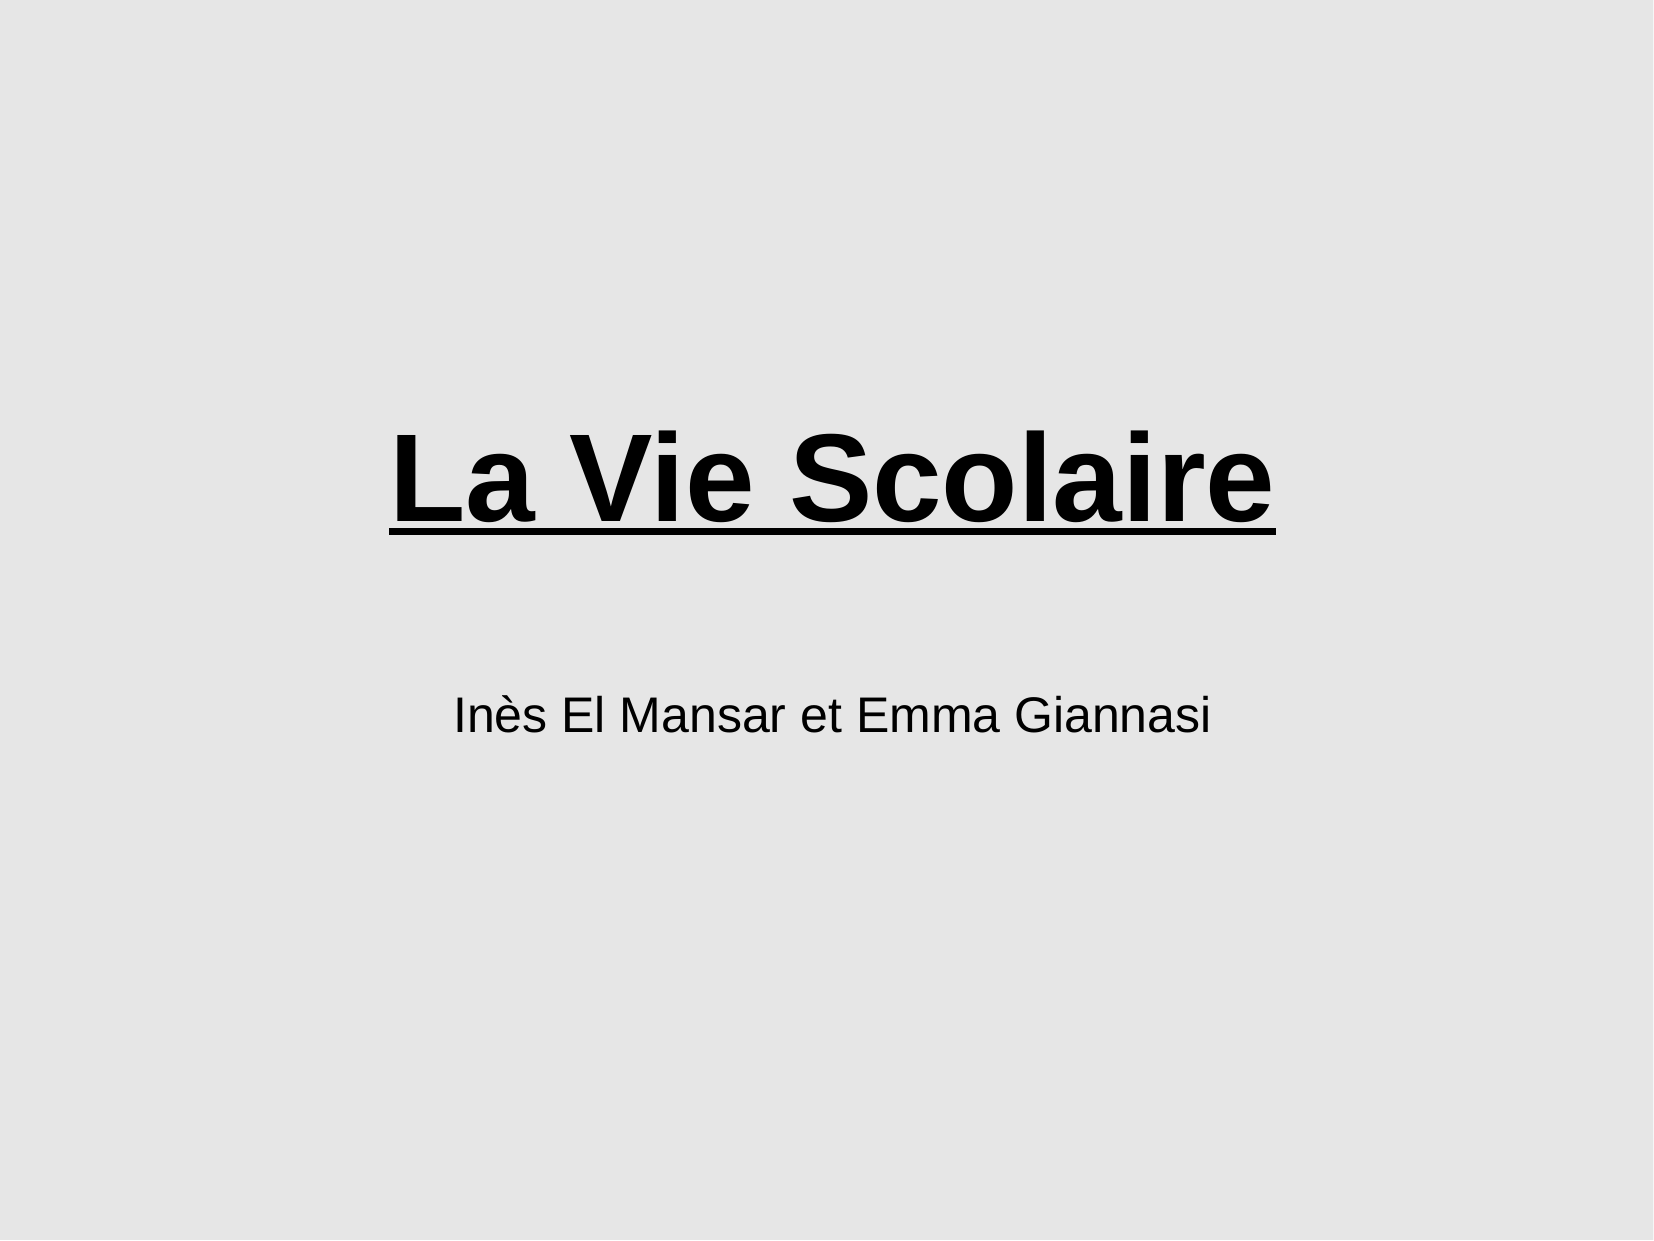

# La Vie Scolaire Inès El Mansar et Emma Giannasi